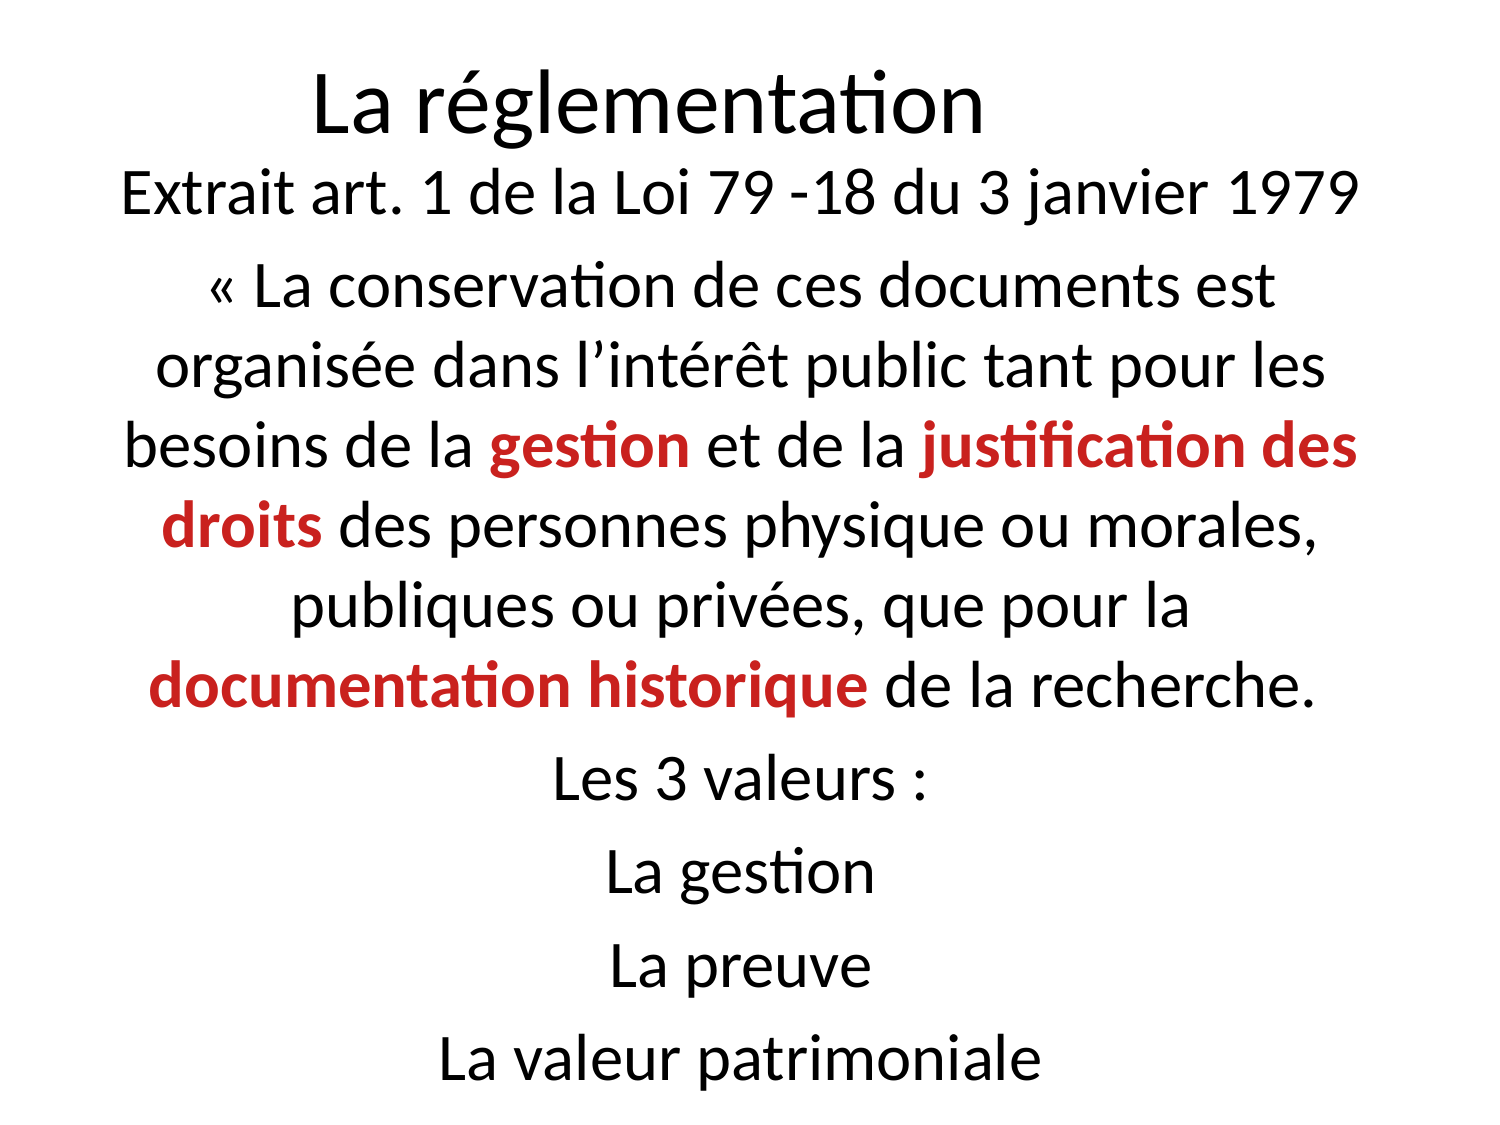

# La réglementation
Extrait art. 1 de la Loi 79 -18 du 3 janvier 1979
« La conservation de ces documents est organisée dans l’intérêt public tant pour les besoins de la gestion et de la justification des droits des personnes physique ou morales, publiques ou privées, que pour la documentation historique de la recherche.
Les 3 valeurs :
La gestion
La preuve
La valeur patrimoniale